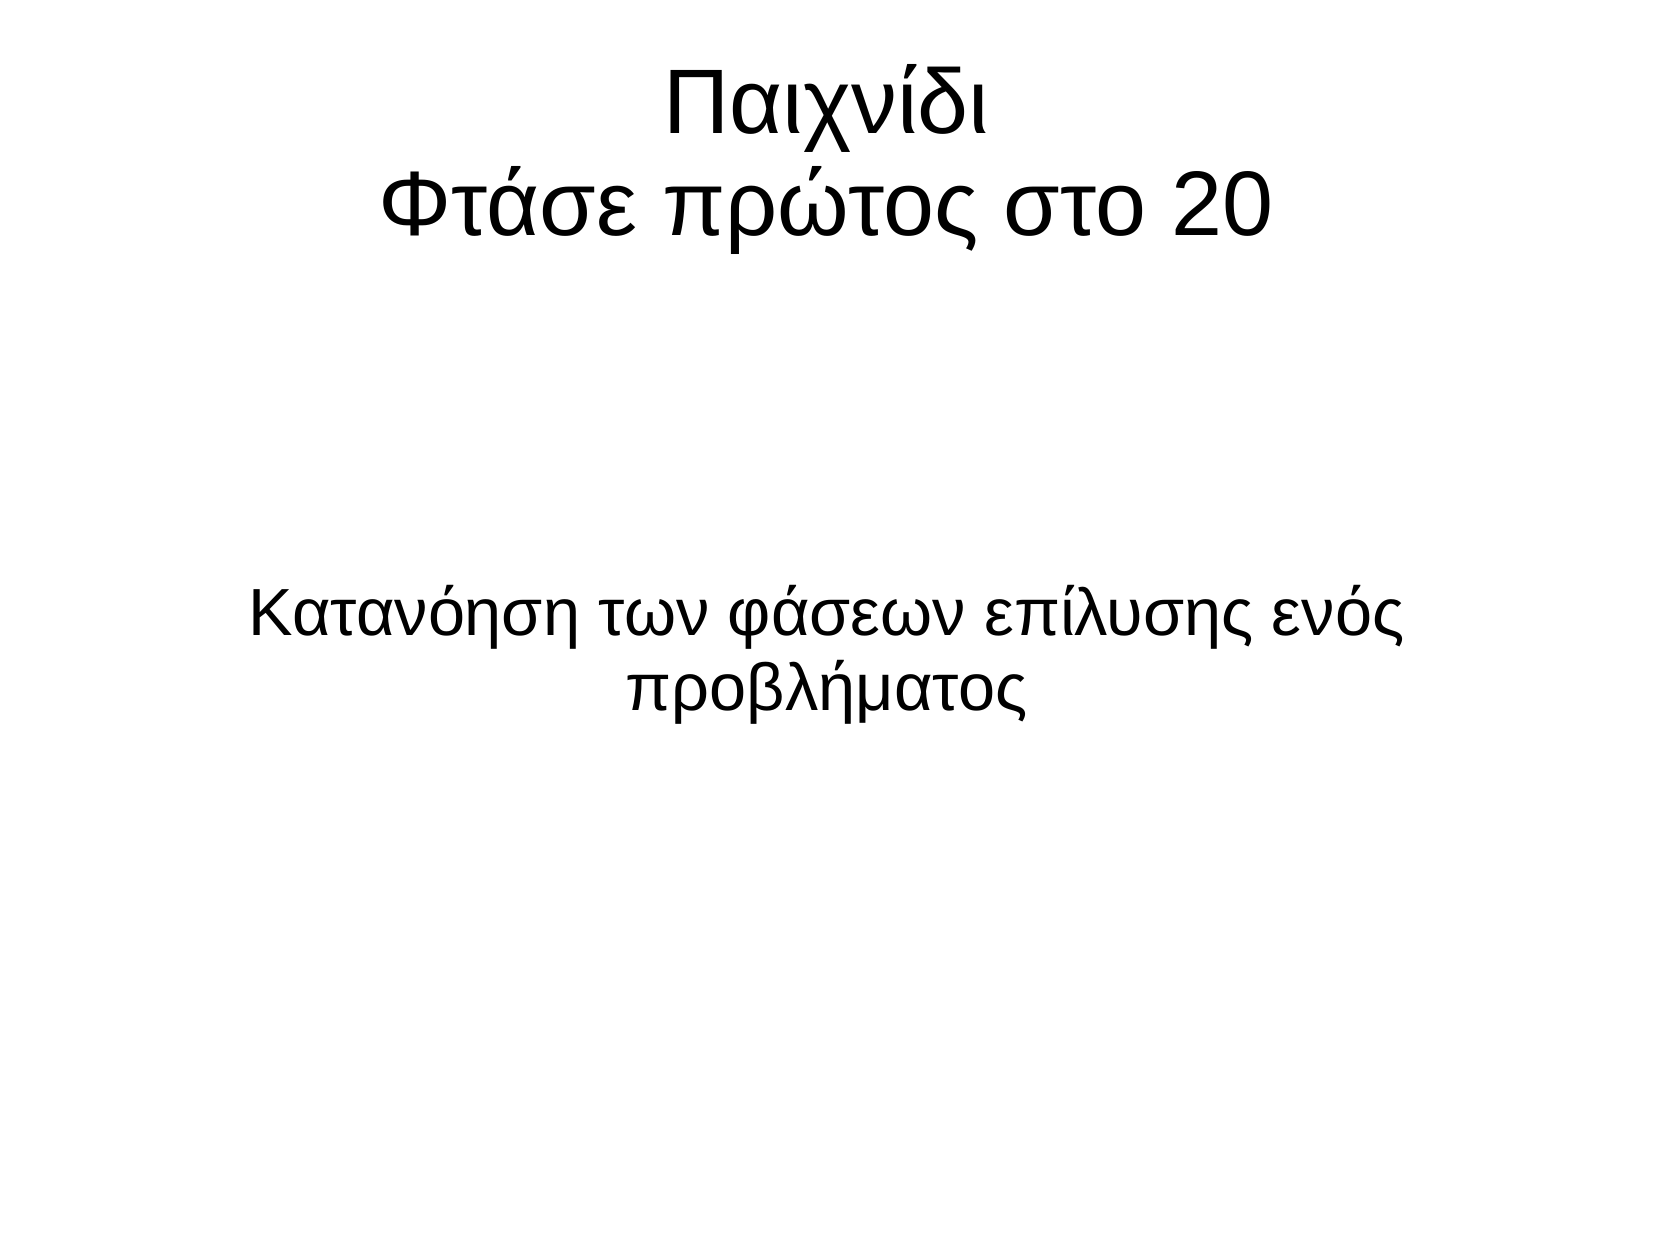

# Παιχνίδι Φτάσε πρώτος στο 20
Κατανόηση των φάσεων επίλυσης ενός προβλήματος